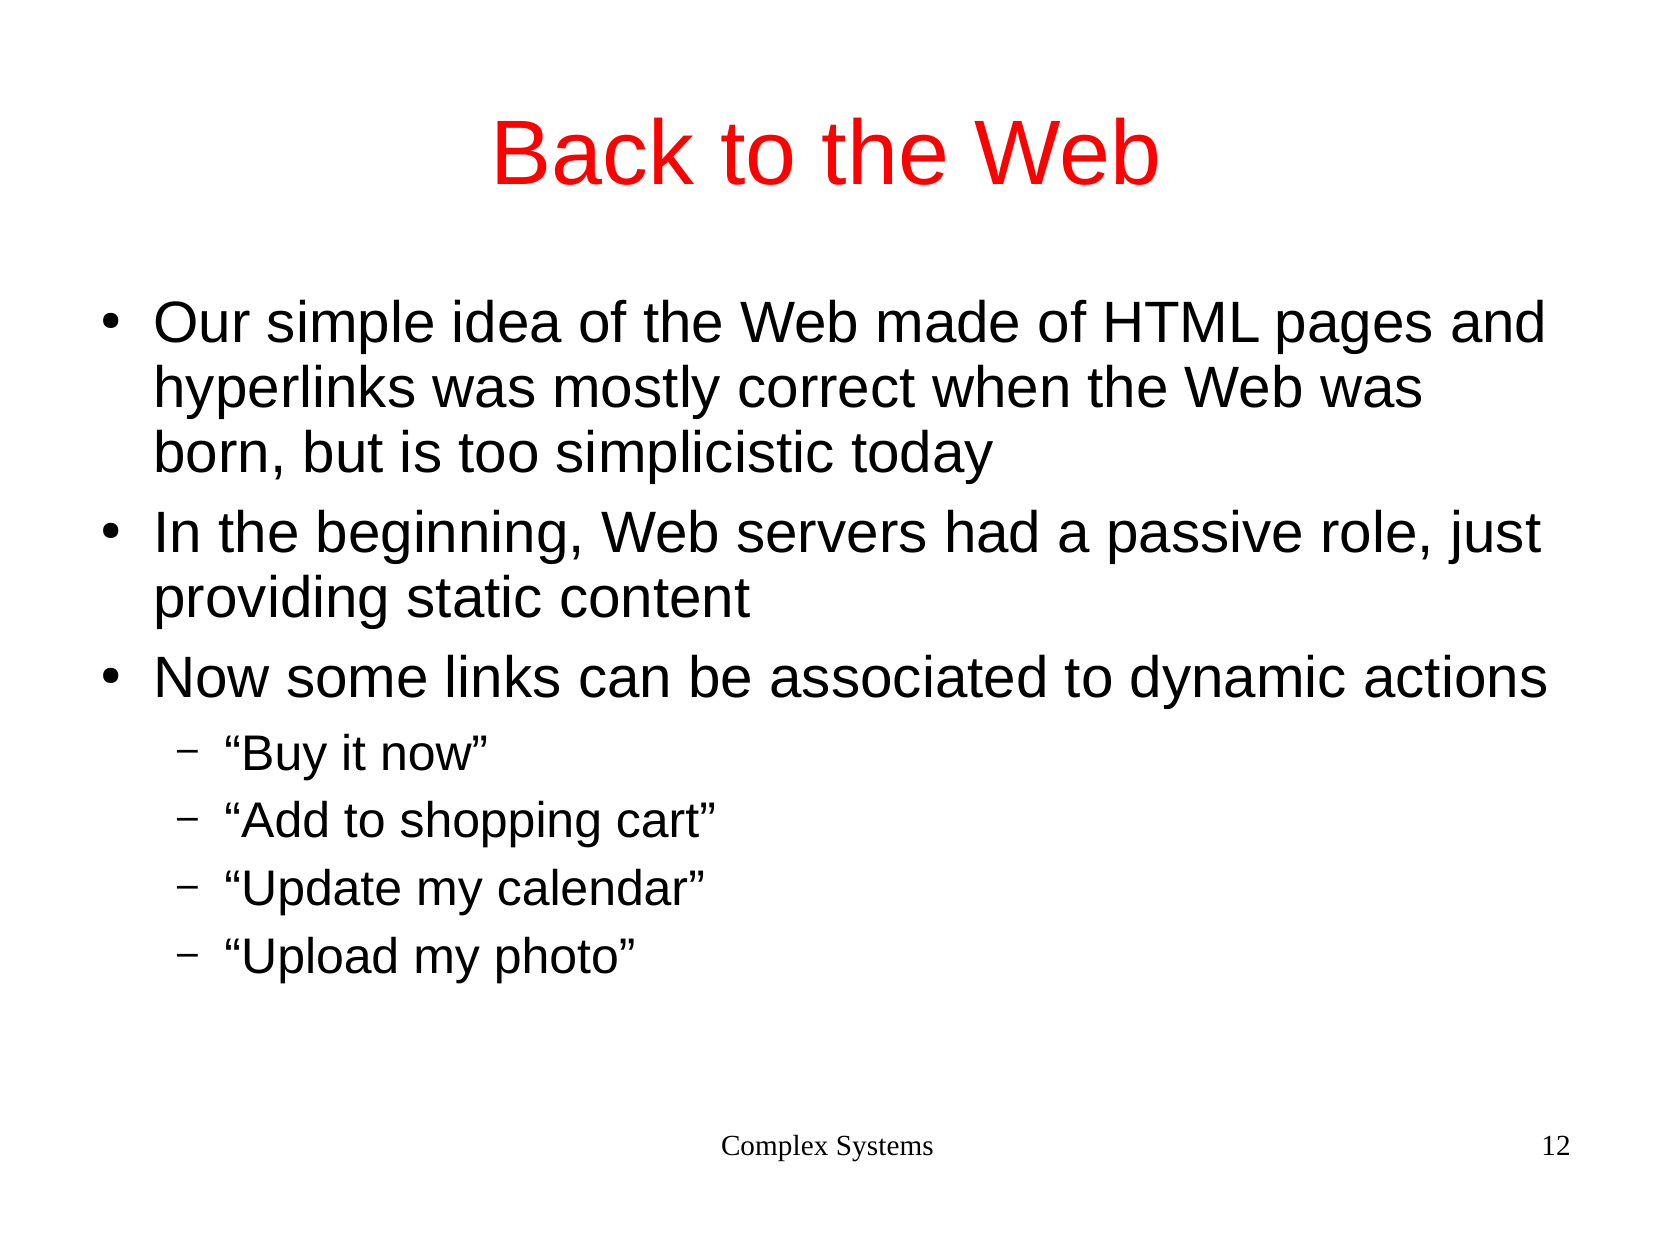

# Back to the Web
Our simple idea of the Web made of HTML pages and hyperlinks was mostly correct when the Web was born, but is too simplicistic today
In the beginning, Web servers had a passive role, just providing static content
Now some links can be associated to dynamic actions
“Buy it now”
“Add to shopping cart”
“Update my calendar”
“Upload my photo”
Complex Systems
12